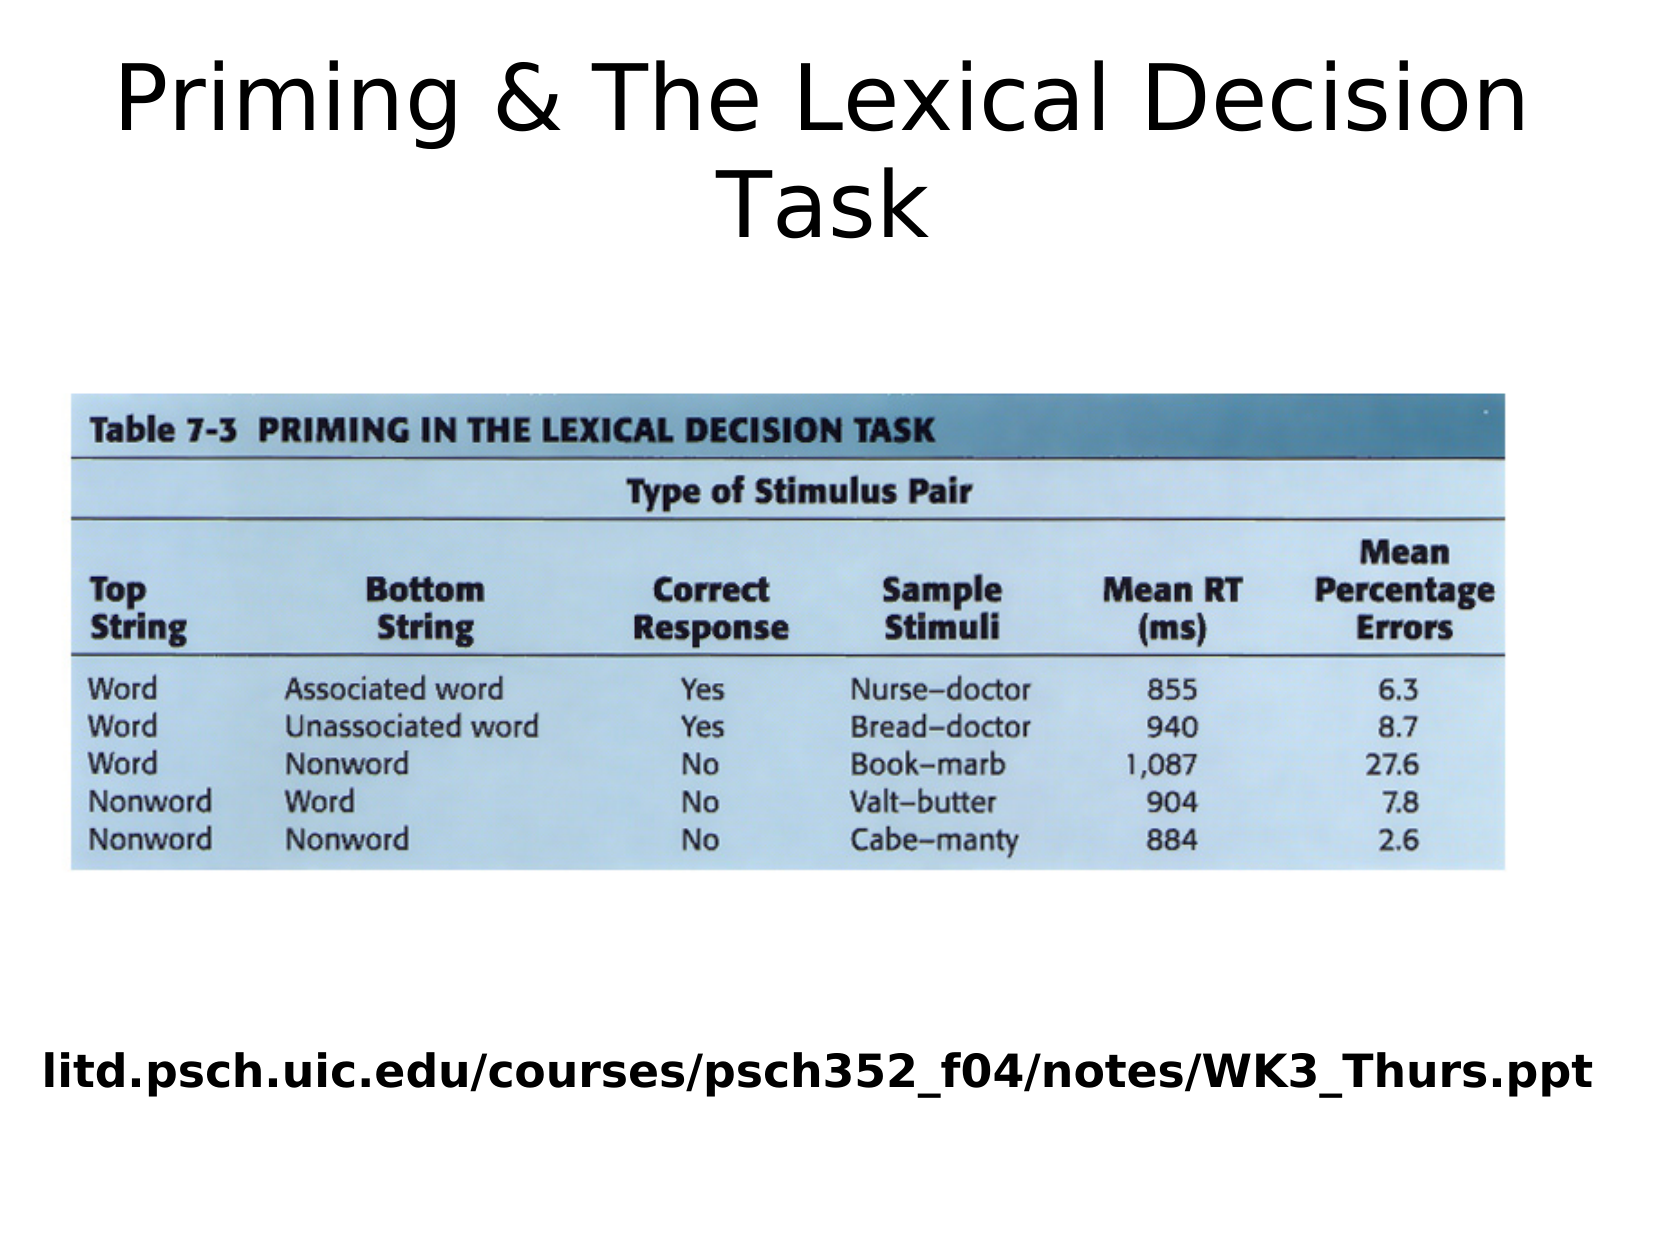

# Priming & The Lexical Decision Task
litd.psch.uic.edu/courses/psch352_f04/notes/WK3_Thurs.ppt